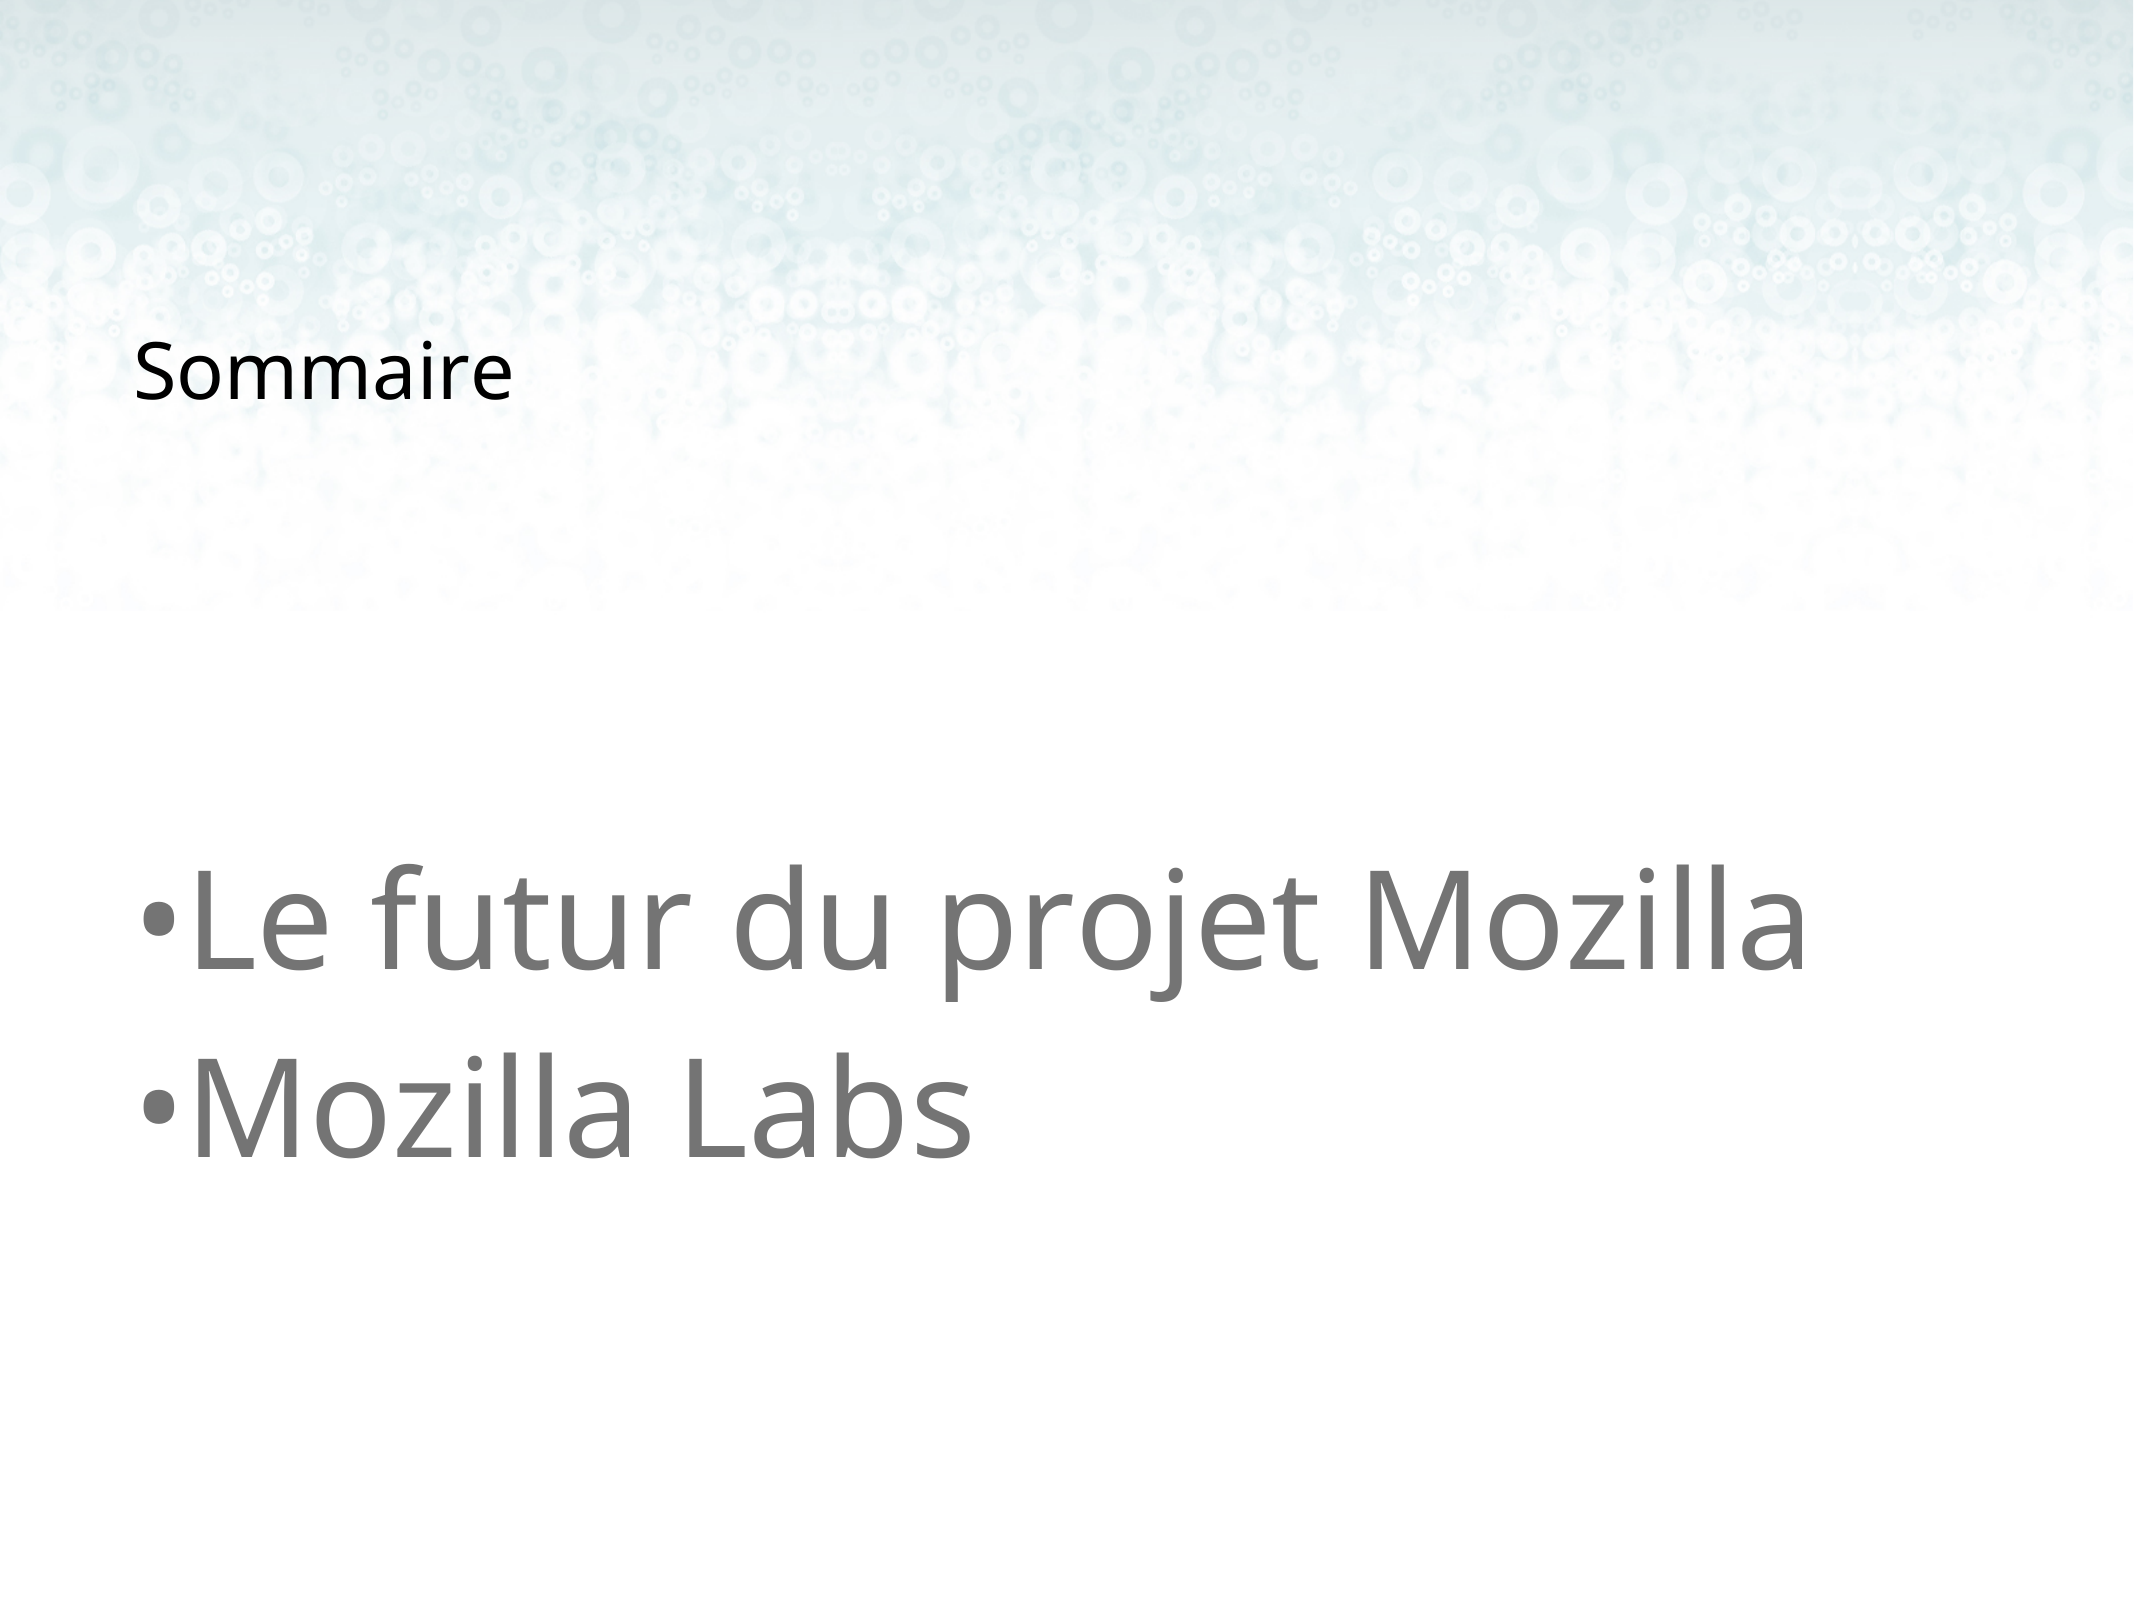

# Sommaire
Le futur du projet Mozilla
Mozilla Labs